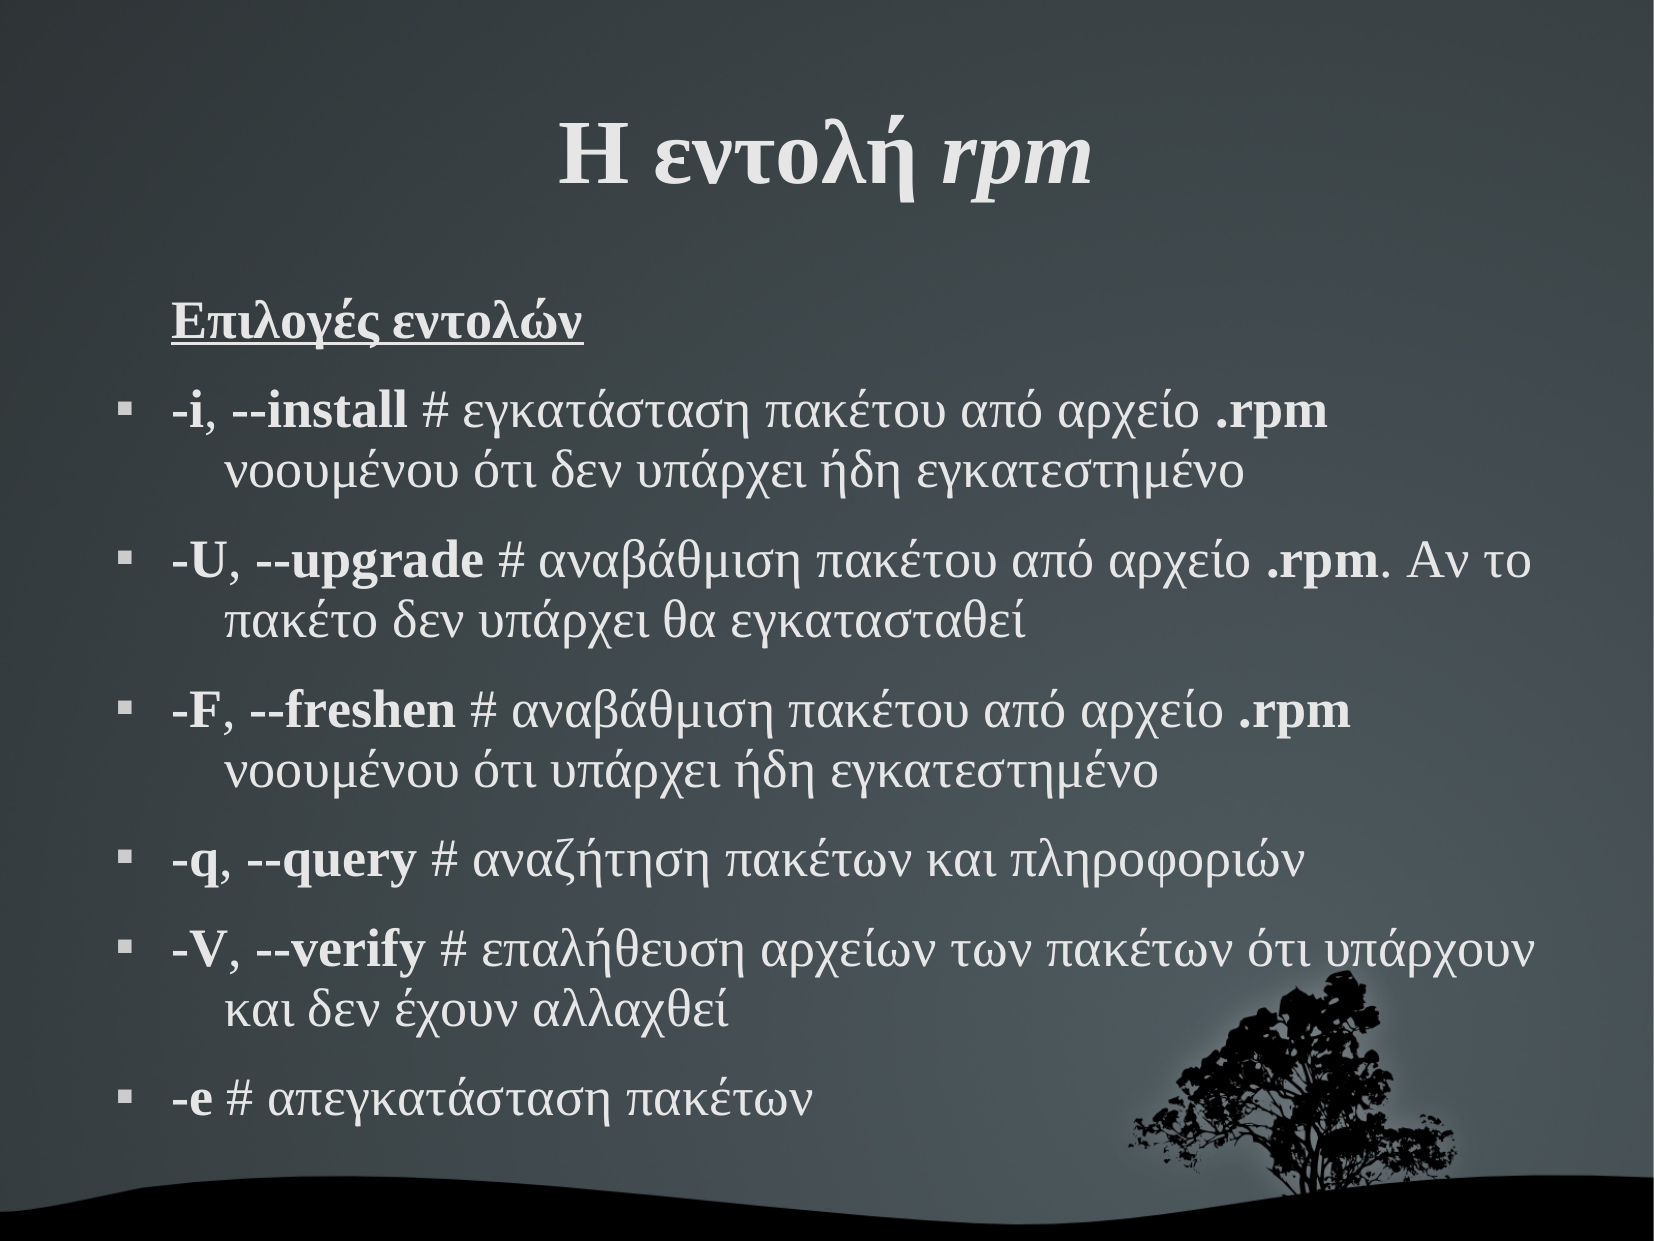

Η εντολή rpm
# Επιλογές εντολών
-i, --install # εγκατάσταση πακέτου από αρχείο .rpm νοουμένου ότι δεν υπάρχει ήδη εγκατεστημένο
-U, --upgrade # αναβάθμιση πακέτου από αρχείο .rpm. Αν το πακέτο δεν υπάρχει θα εγκατασταθεί
-F, --freshen # αναβάθμιση πακέτου από αρχείο .rpm νοουμένου ότι υπάρχει ήδη εγκατεστημένο
-q, --query # αναζήτηση πακέτων και πληροφοριών
-V, --verify # επαλήθευση αρχείων των πακέτων ότι υπάρχουν και δεν έχουν αλλαχθεί
-e # απεγκατάσταση πακέτων